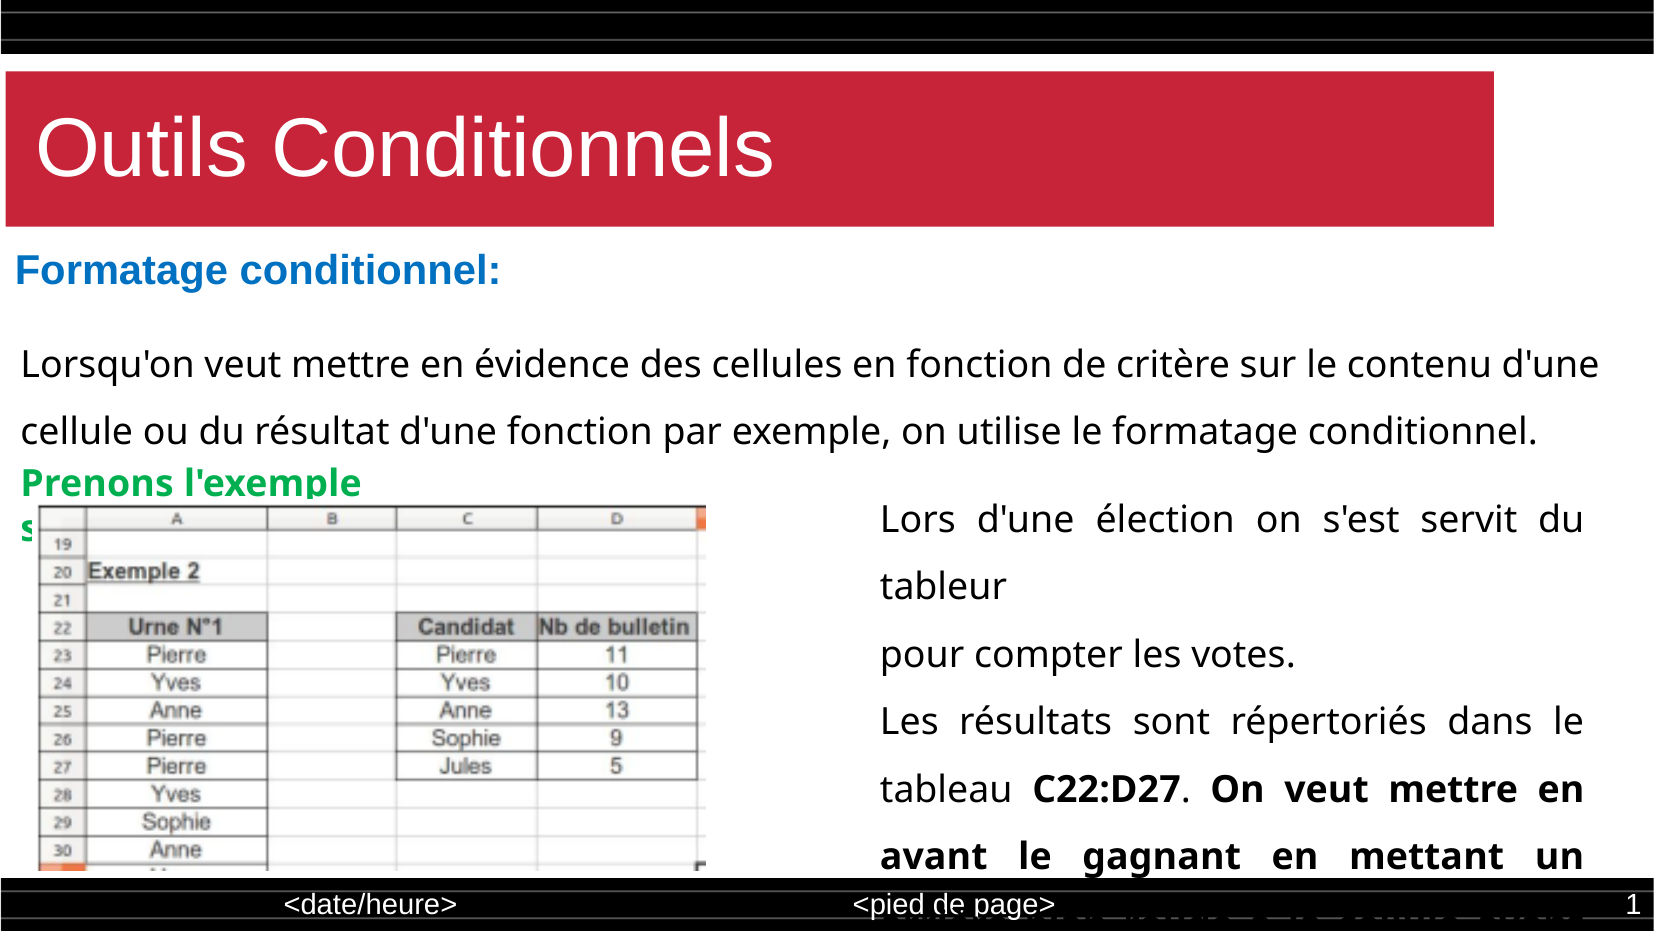

Outils Conditionnels
Formatage conditionnel:
Lorsqu'on veut mettre en évidence des cellules en fonction de critère sur le contenu d'une cellule ou du résultat d'une fonction par exemple, on utilise le formatage conditionnel.
Prenons l'exemple suivant :
Lors d'une élection on s'est servit du tableur
pour compter les votes.
Les résultats sont répertoriés dans le tableau C22:D27. On veut mettre en avant le gagnant en mettant un arrière plan rouge à la cellule ayant le maximum de vote.